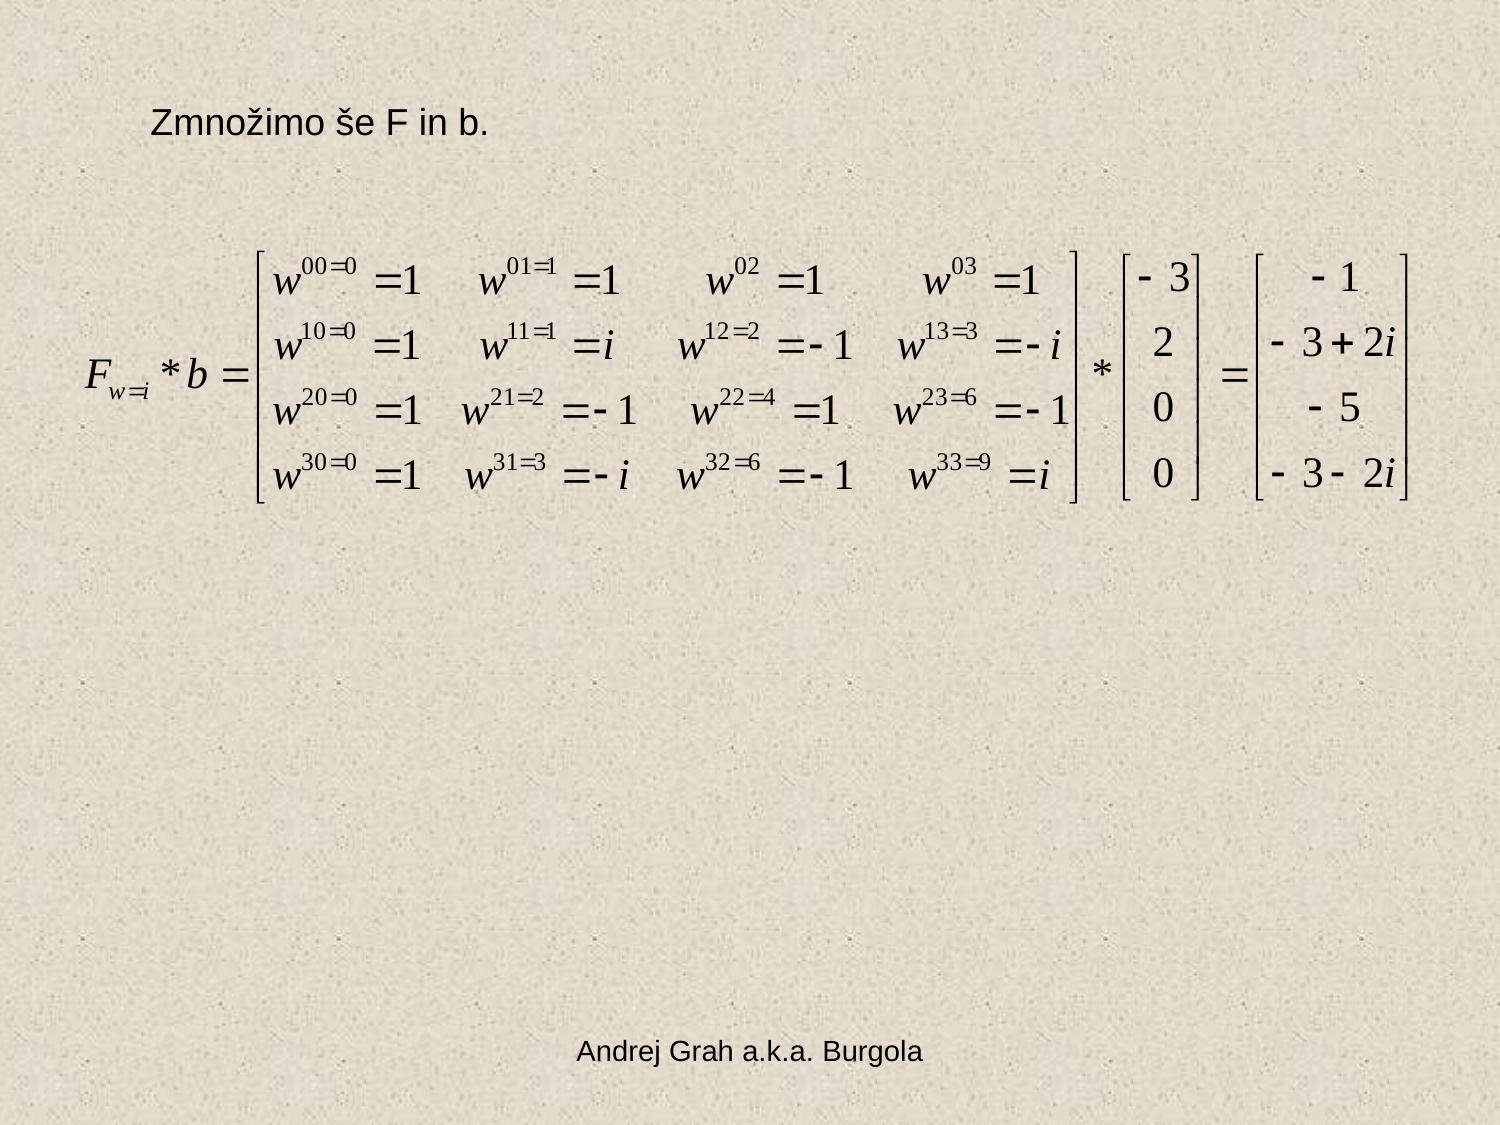

Zmnožimo še F in b.
Andrej Grah a.k.a. Burgola